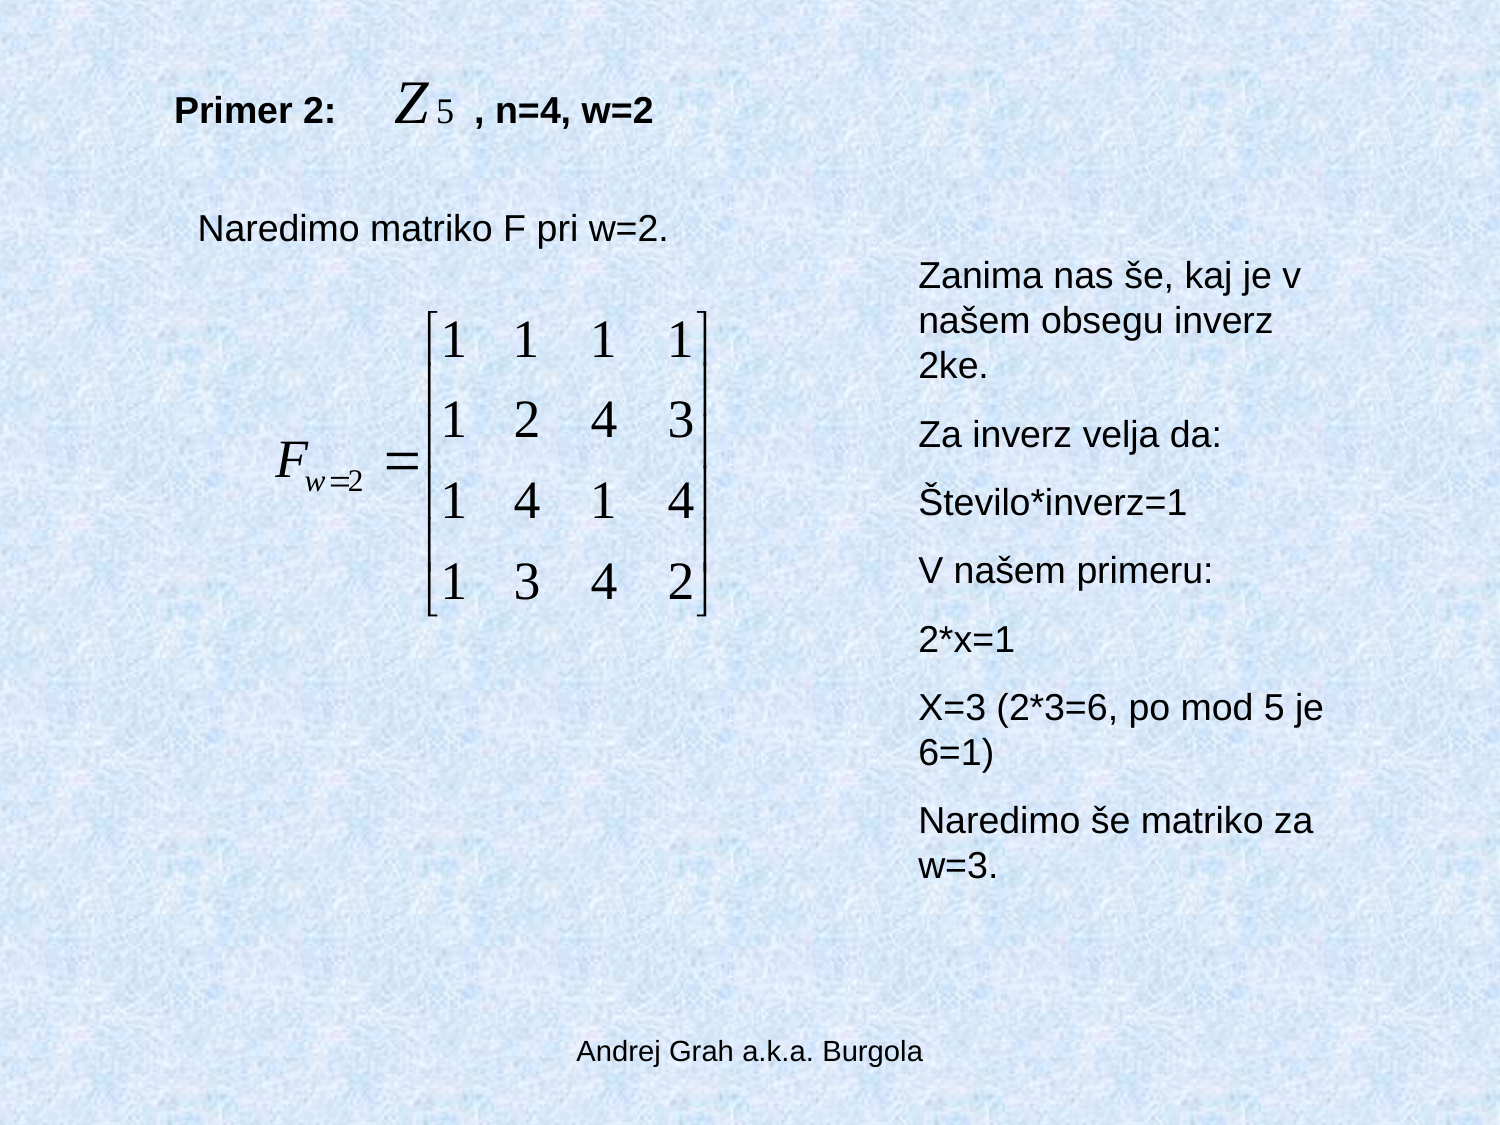

Primer 2:	, n=4, w=2
Naredimo matriko F pri w=2.
Zanima nas še, kaj je v našem obsegu inverz 2ke.
Za inverz velja da:
Število*inverz=1
V našem primeru:
2*x=1
X=3 (2*3=6, po mod 5 je 6=1)
Naredimo še matriko za w=3.
Andrej Grah a.k.a. Burgola